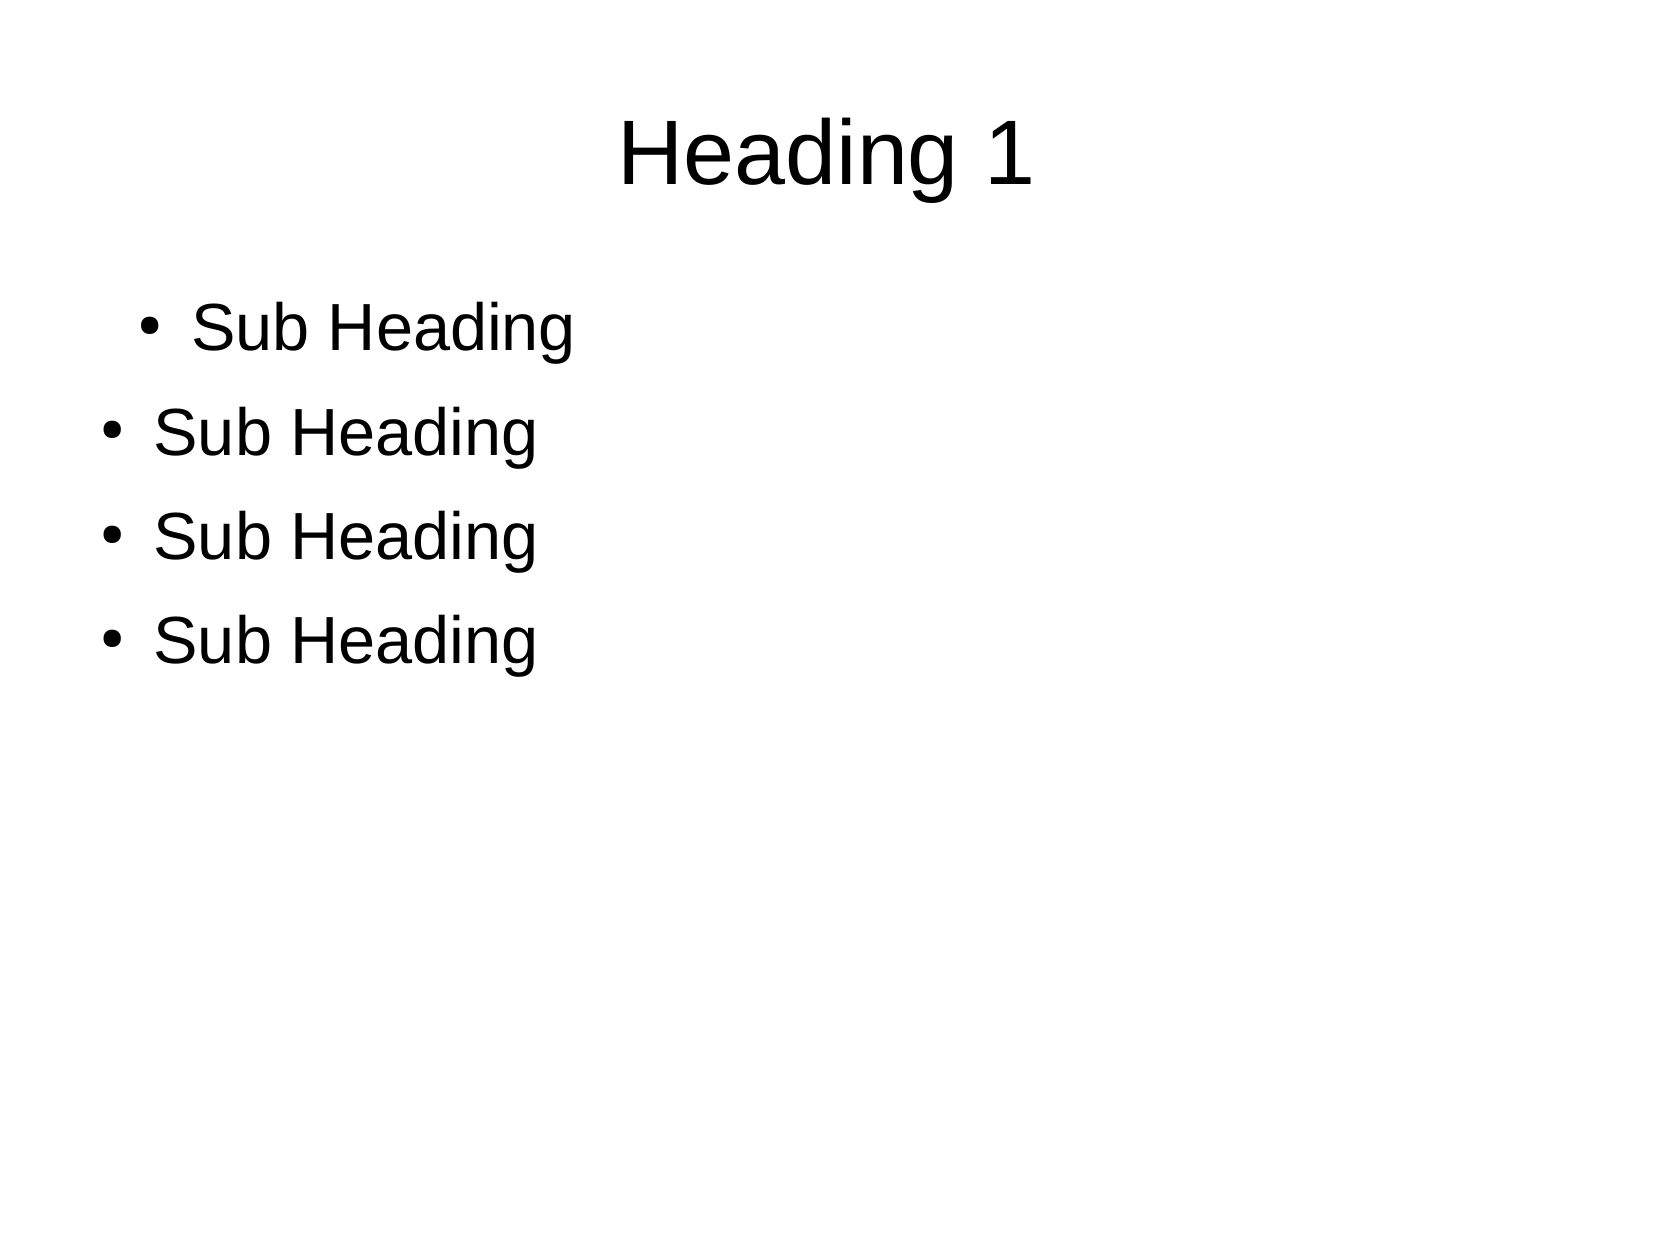

# Heading 1
Sub Heading
Sub Heading
Sub Heading
Sub Heading